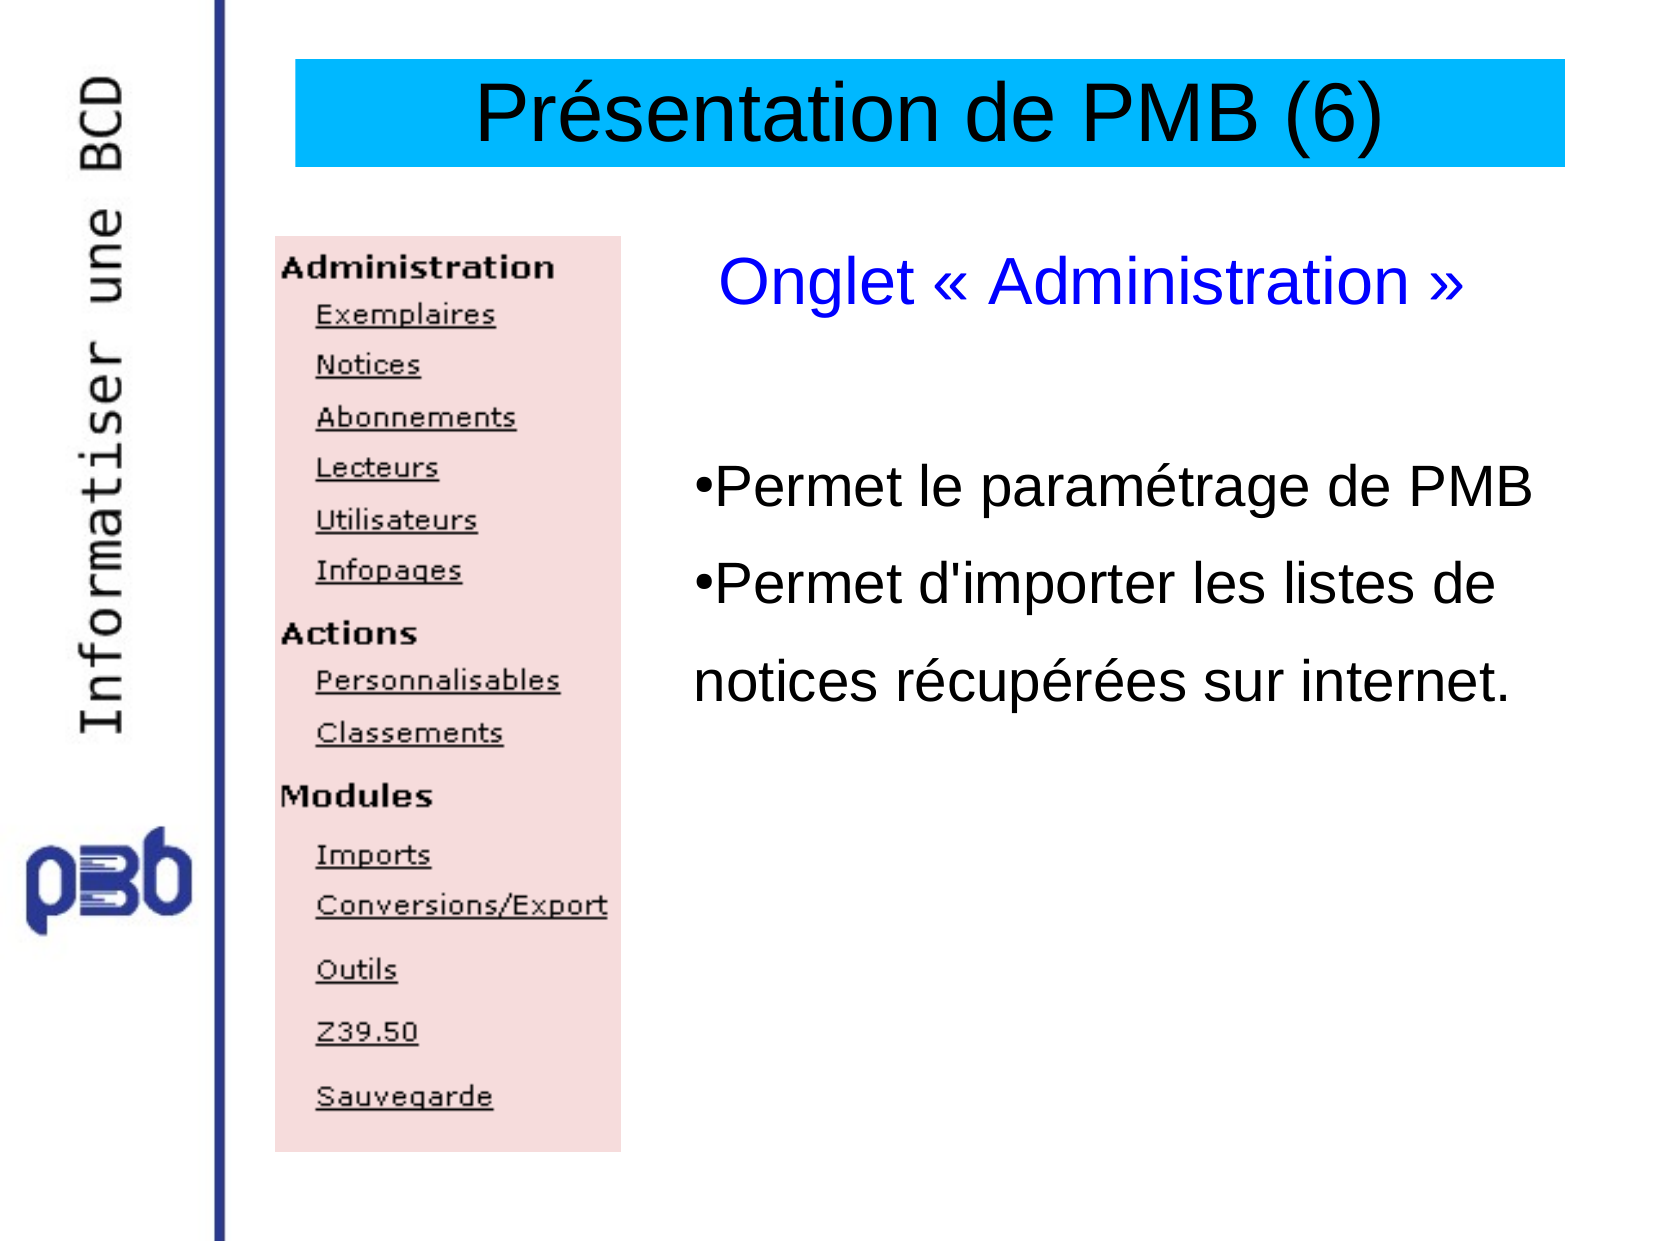

Présentation de PMB (6)
Onglet « Administration »
Permet le paramétrage de PMB
Permet d'importer les listes de notices récupérées sur internet.